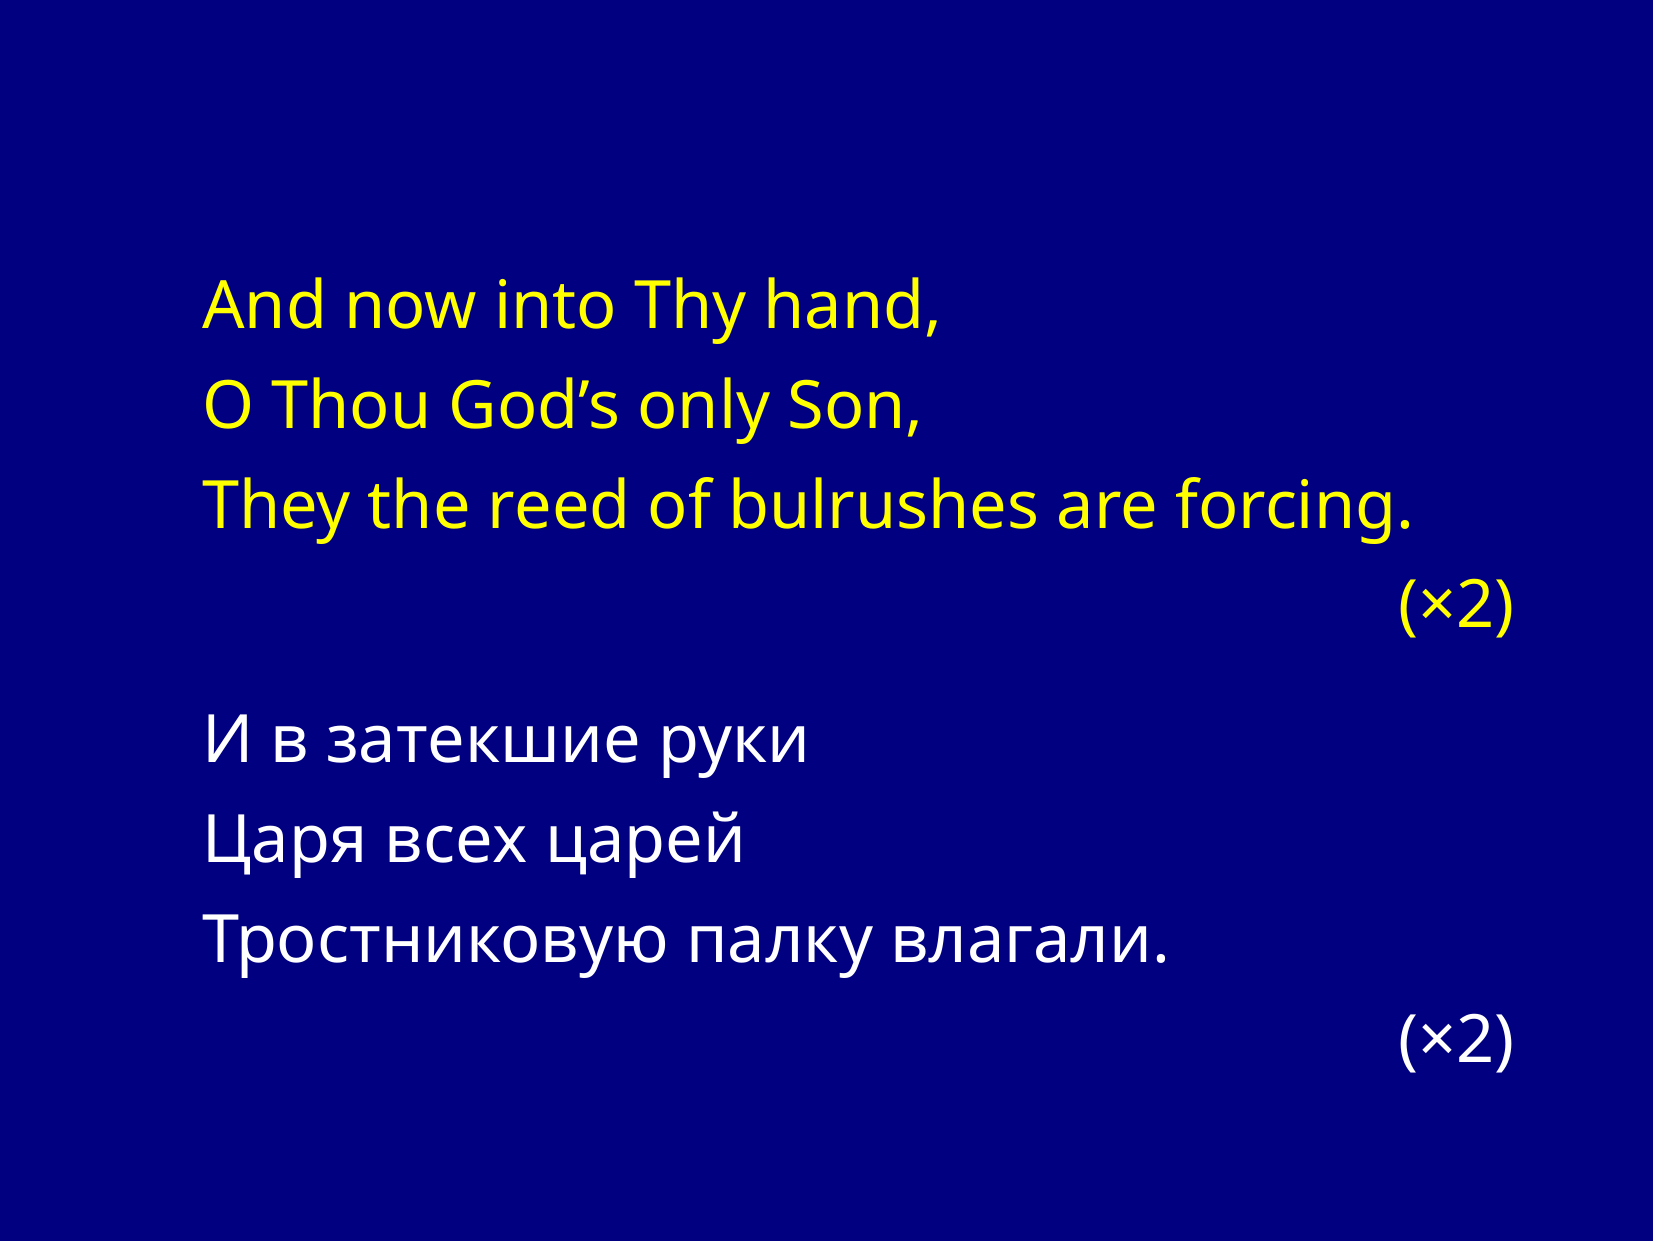

And now into Thy hand,
	O Thou God’s only Son,
	They the reed of bulrushes are forcing.
			(×2)
	И в затекшие руки
	Царя всех царей
	Тростниковую палку влагали.
			(×2)